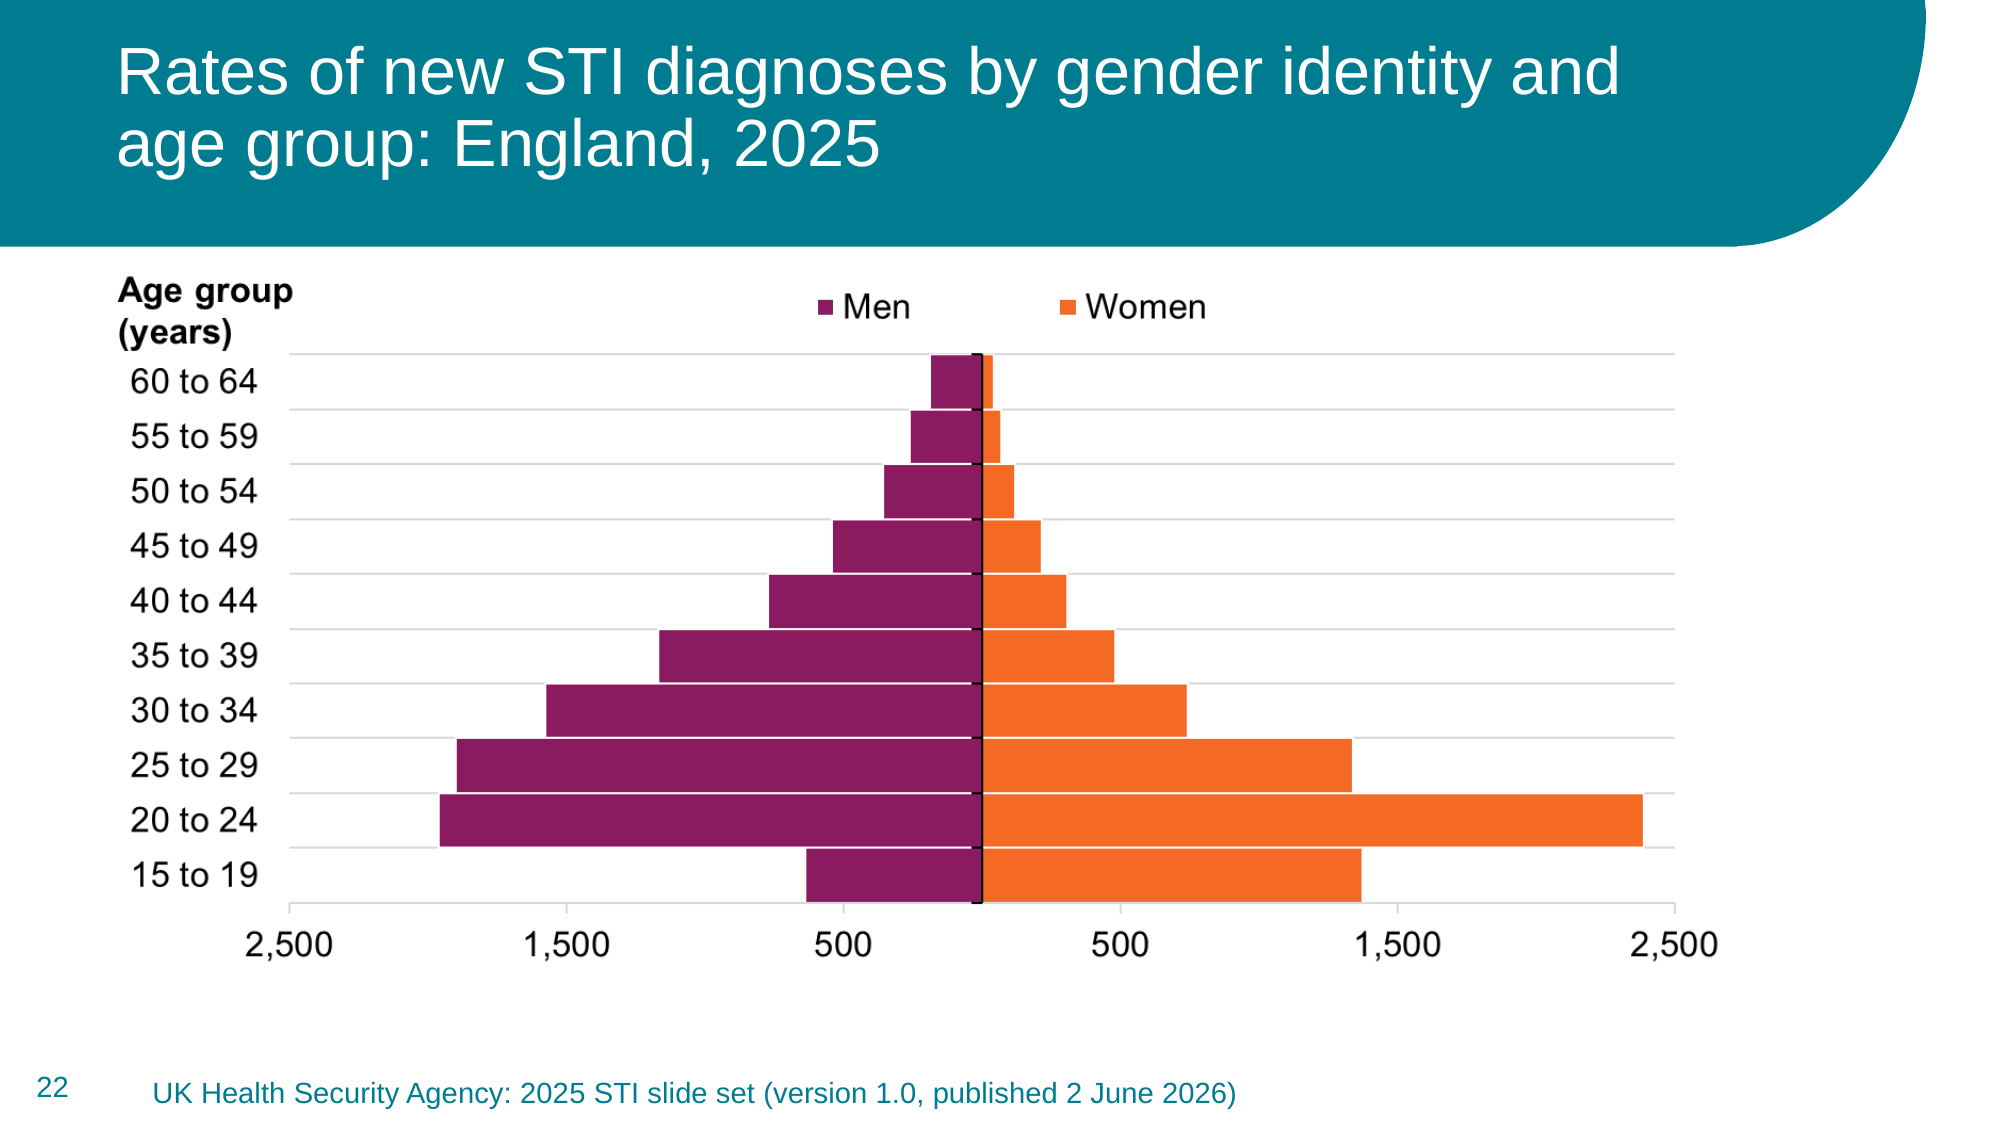

# Rates of new STI diagnoses by gender identity and age group: England, 2025
21
UK Health Security Agency: 2025 STI slide set (version 1.0, published 2 June 2026)